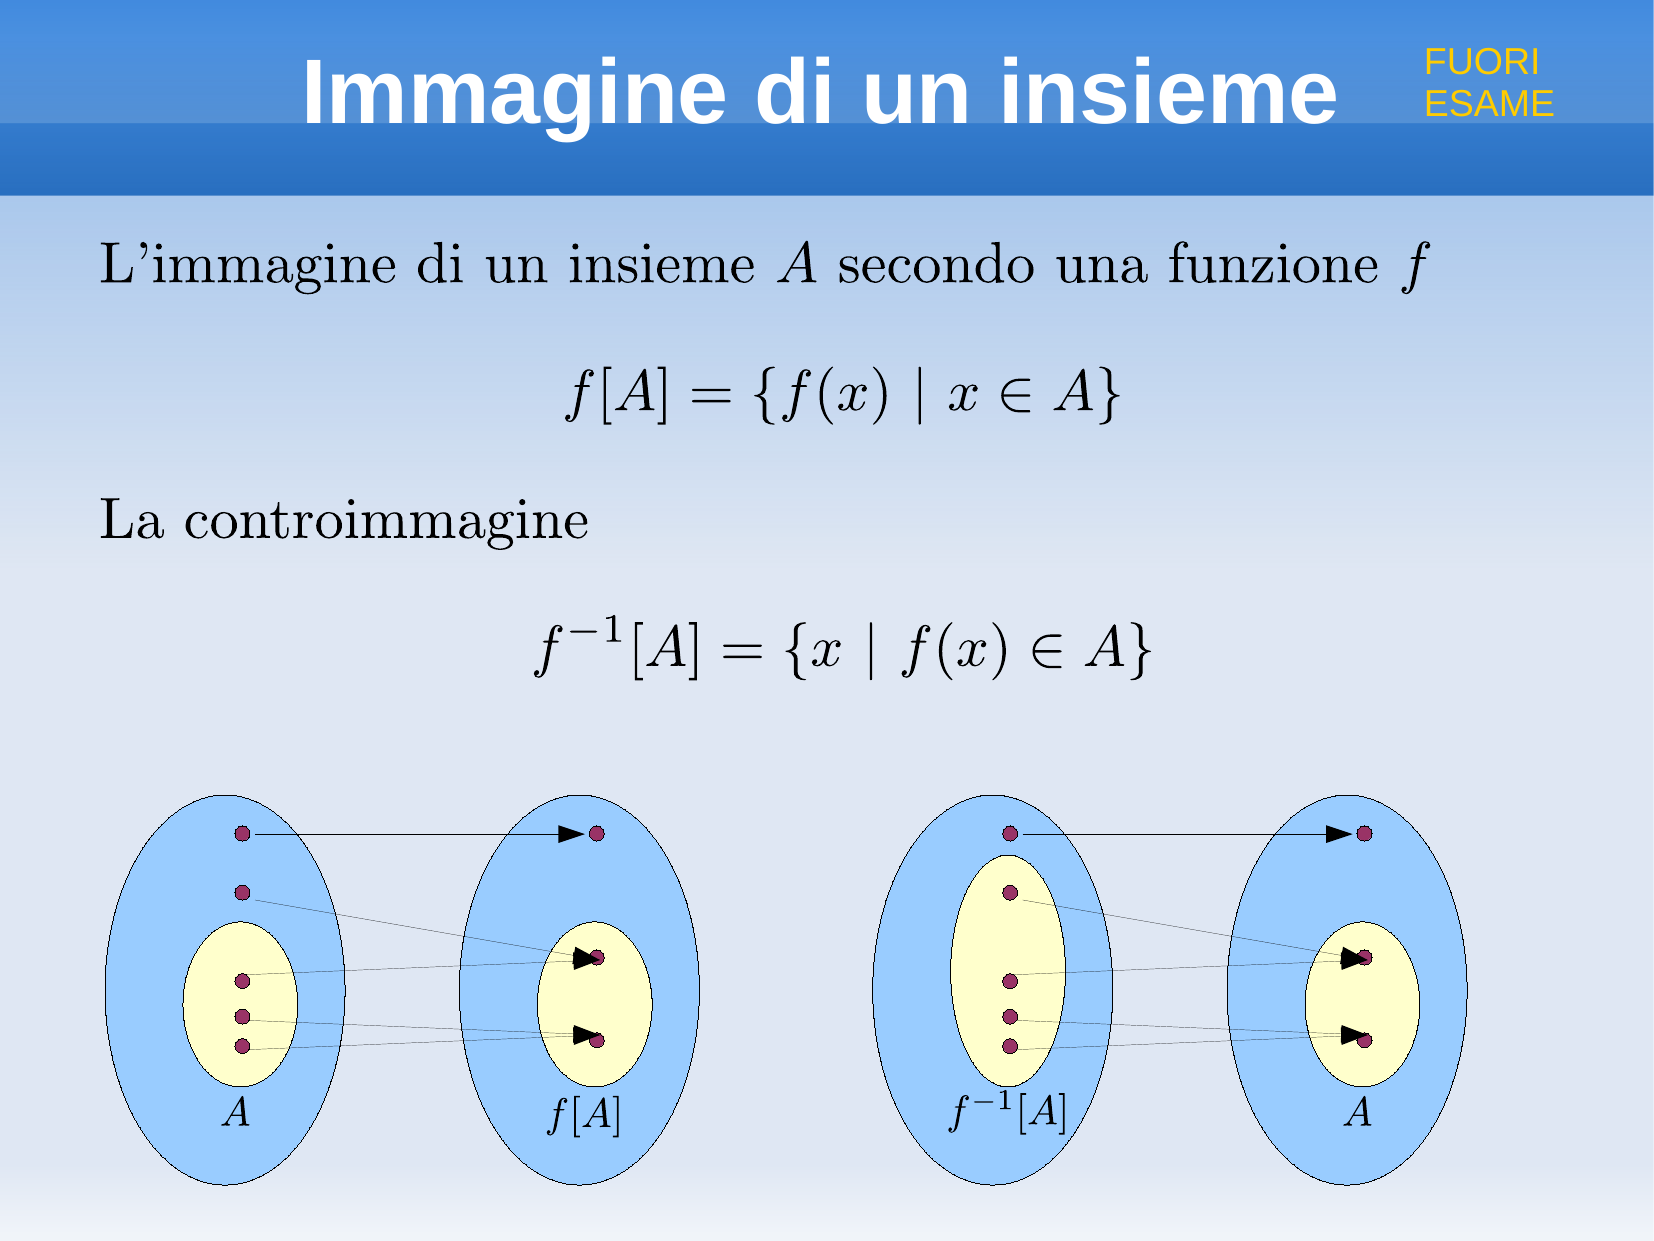

# Immagine di un insieme
FUORI
ESAME